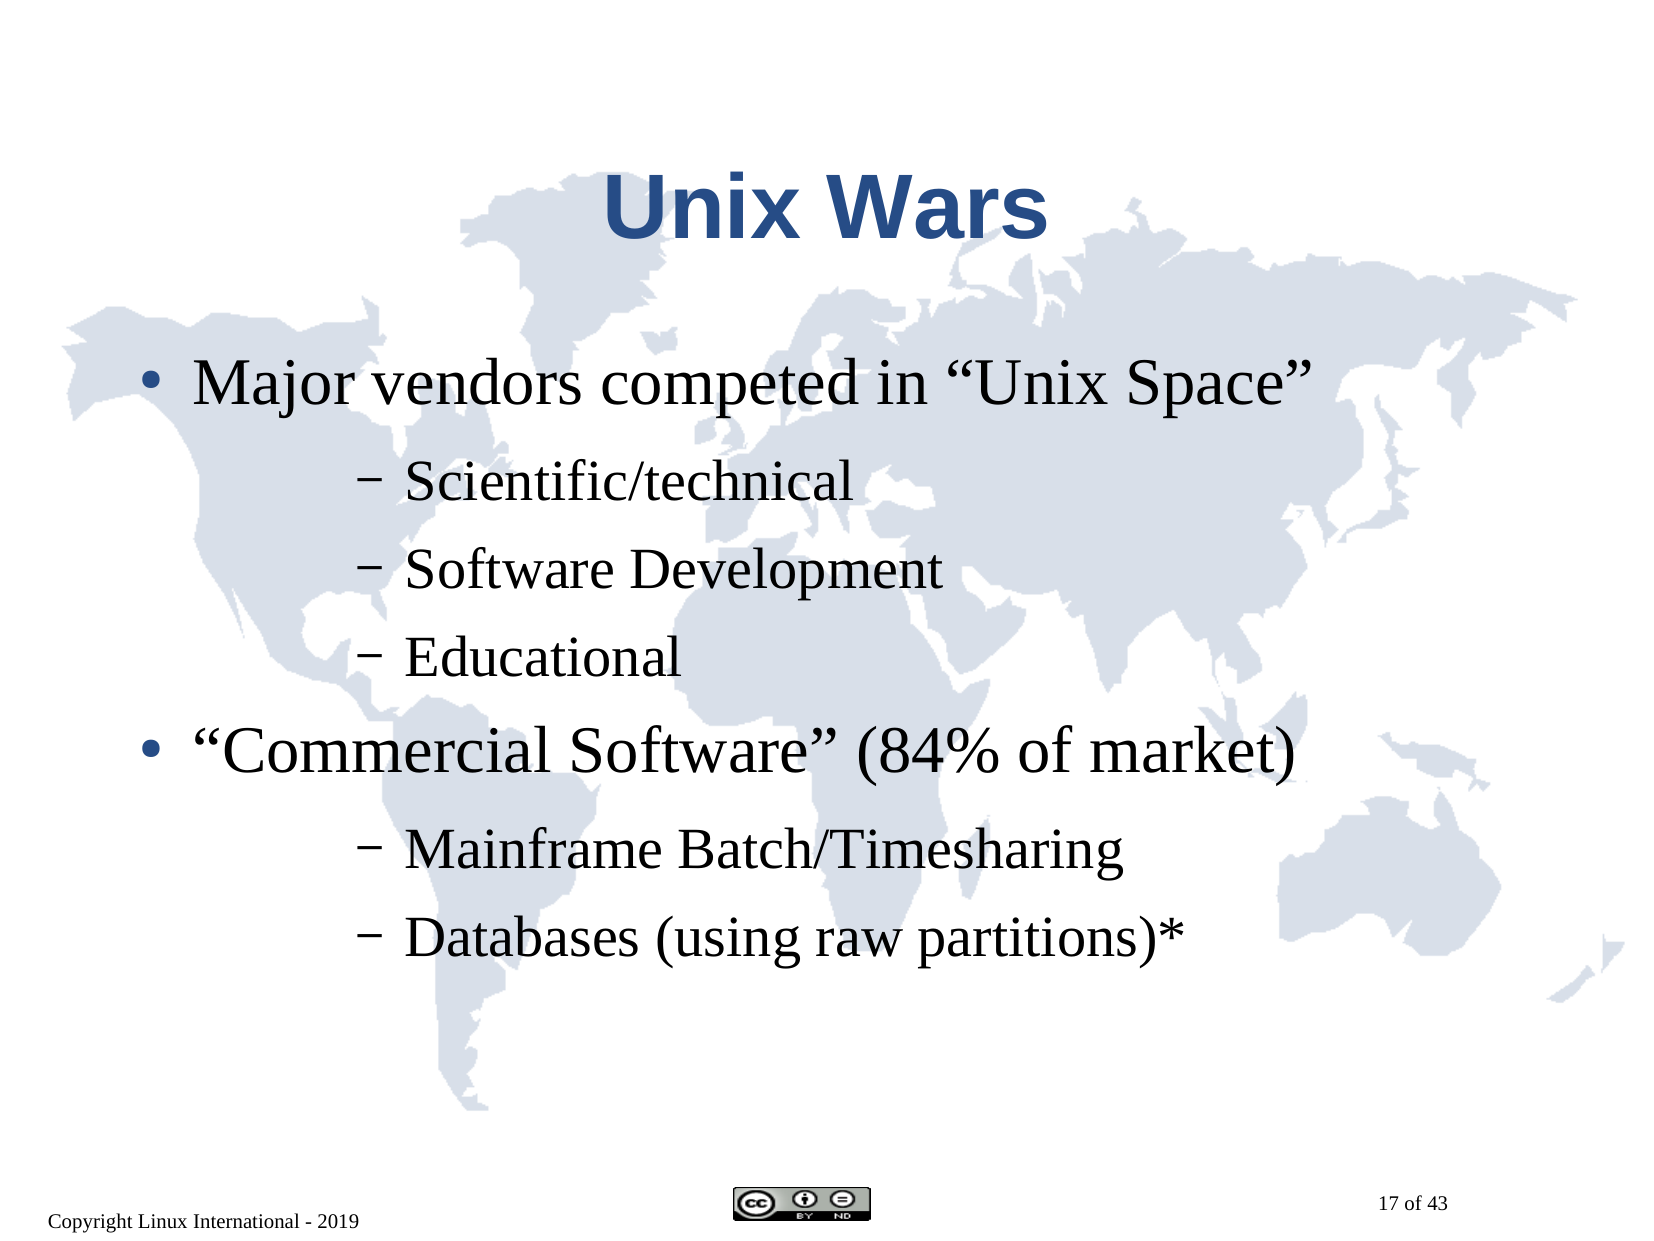

# Unix Wars
Major vendors competed in “Unix Space”
Scientific/technical
Software Development
Educational
“Commercial Software” (84% of market)
Mainframe Batch/Timesharing
Databases (using raw partitions)*